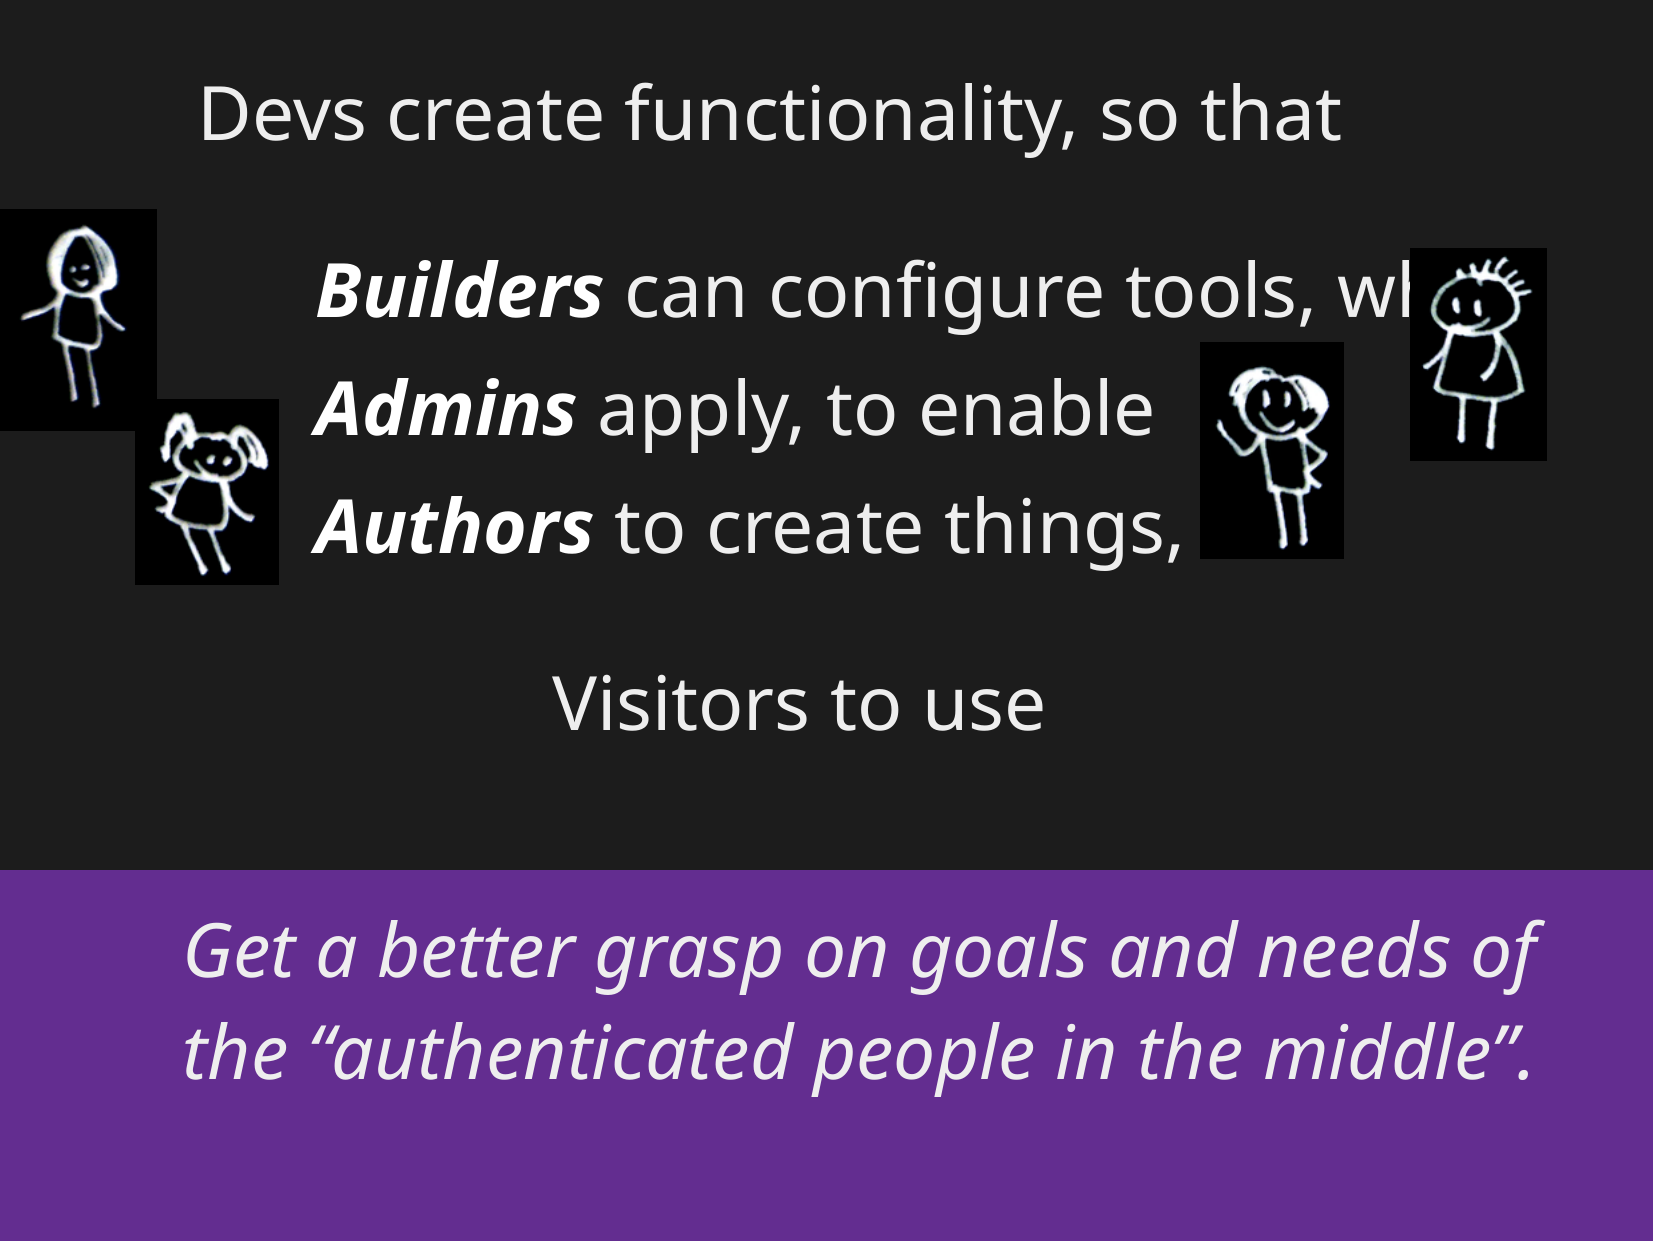

Devs create functionality, so that
Builders can configure tools, which
Admins apply, to enable
Authors to create things, for
Visitors to use
# Get a better grasp on goals and needs of the “authenticated people in the middle”.